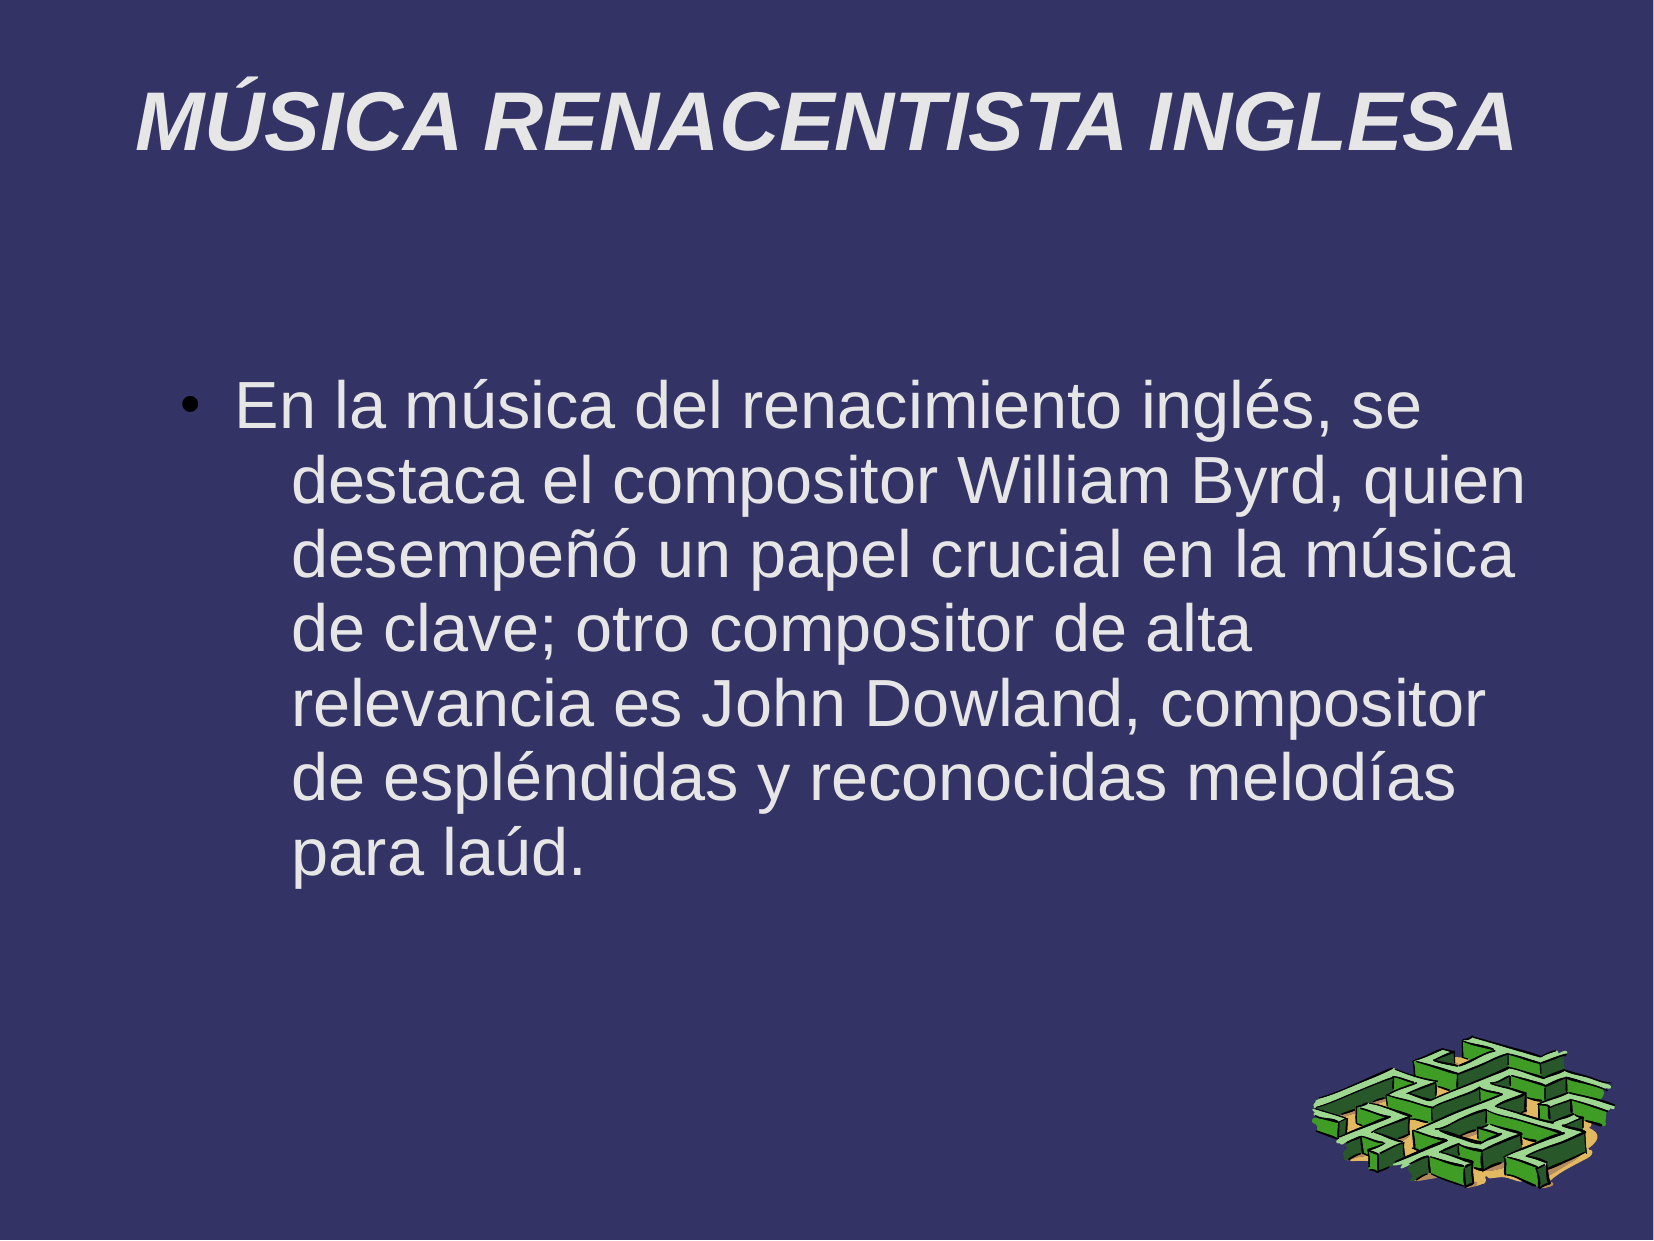

# MÚSICA RENACENTISTA INGLESA
En la música del renacimiento inglés, se destaca el compositor William Byrd, quien desempeñó un papel crucial en la música de clave; otro compositor de alta relevancia es John Dowland, compositor de espléndidas y reconocidas melodías para laúd.